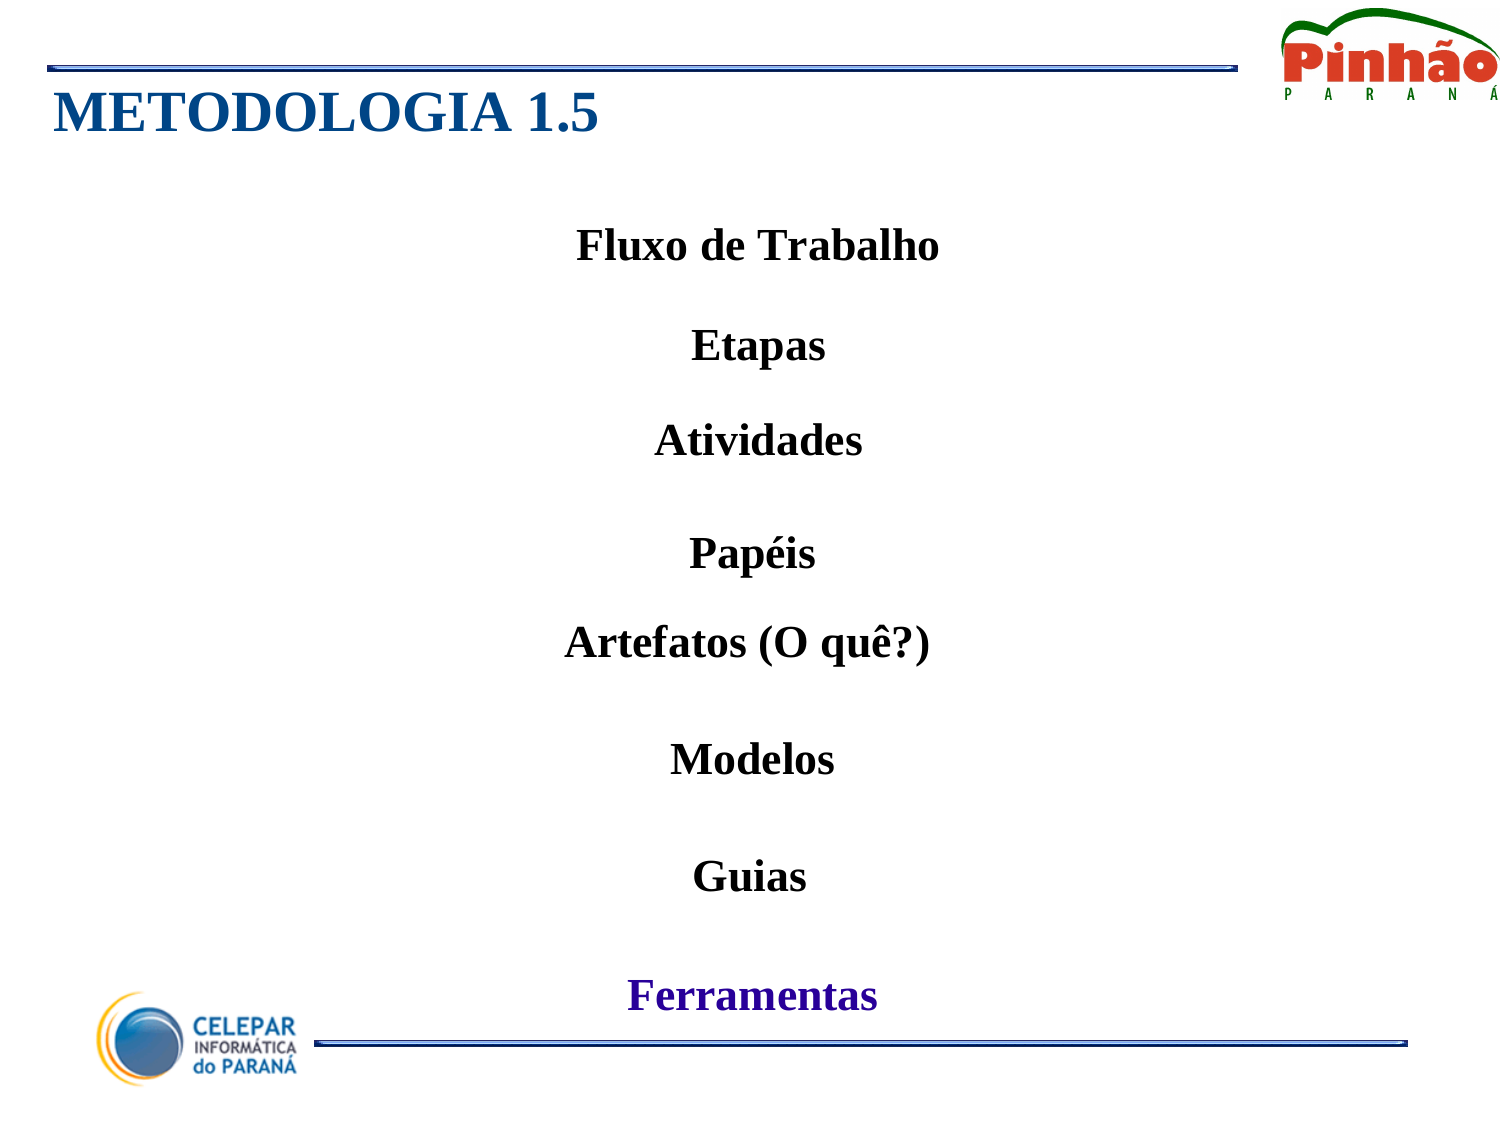

#
METODOLOGIA 1.5
 Fluxo de Trabalho
 Etapas
 Atividades
Papéis
Artefatos (O quê?)
Modelos
Guias
Ferramentas